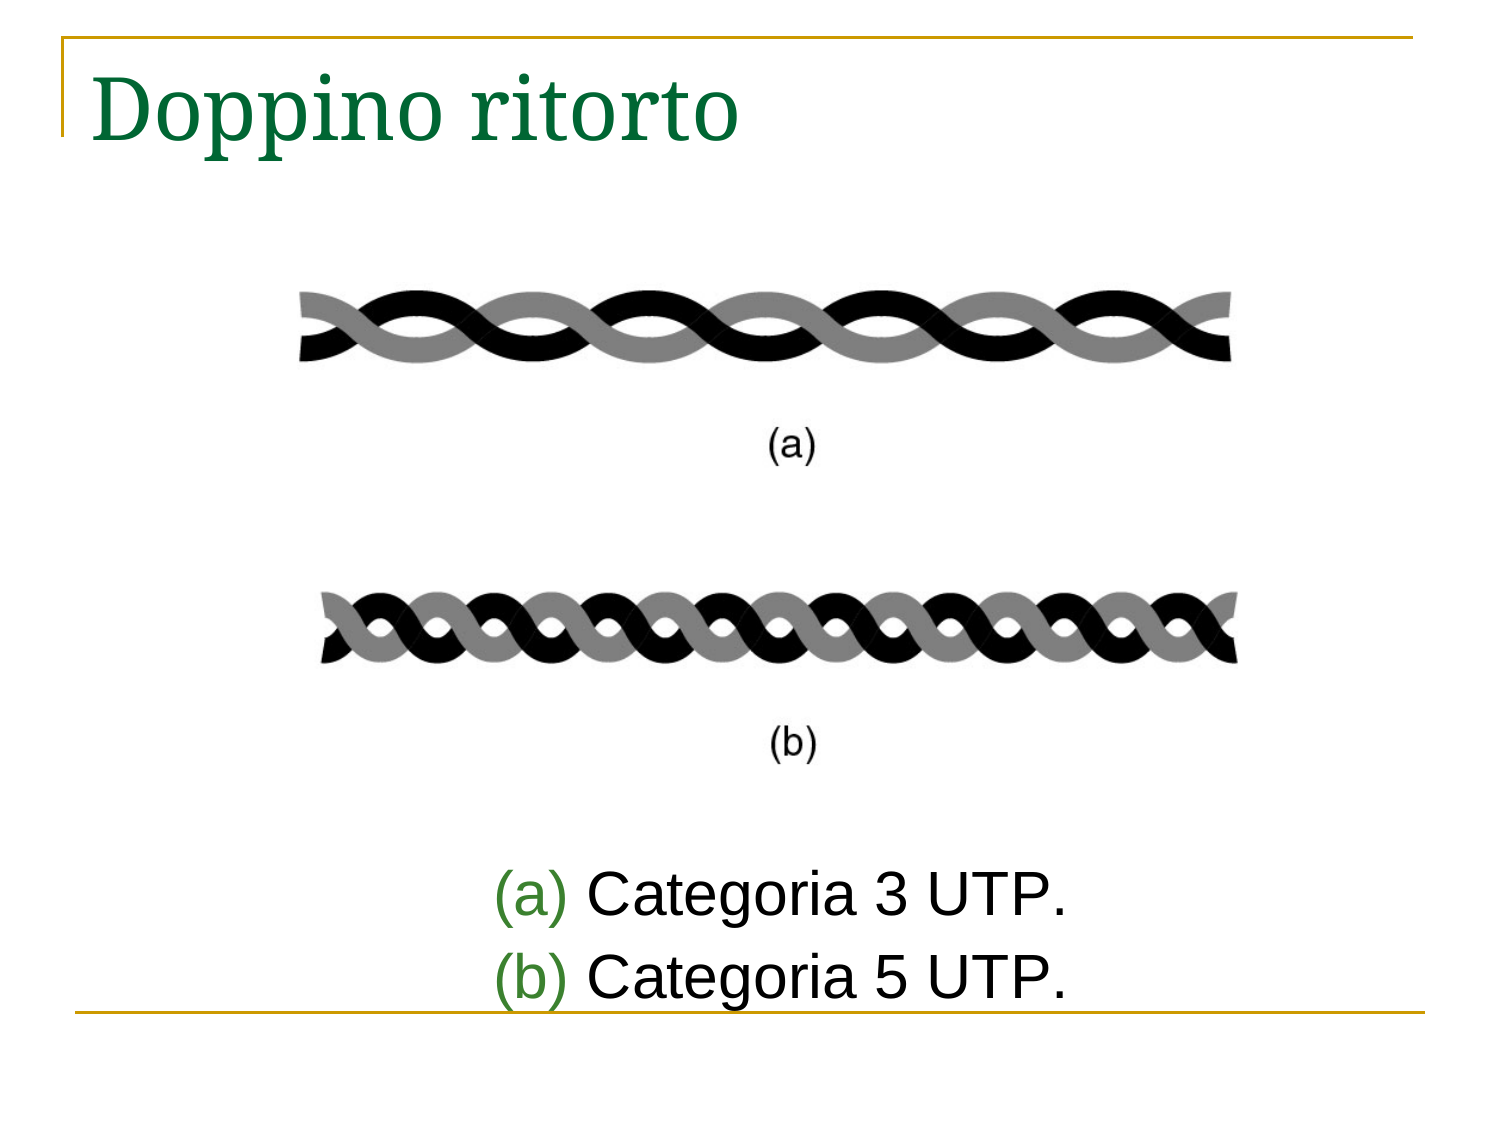

# Doppino ritorto
(a) Categoria 3 UTP.
(b) Categoria 5 UTP.